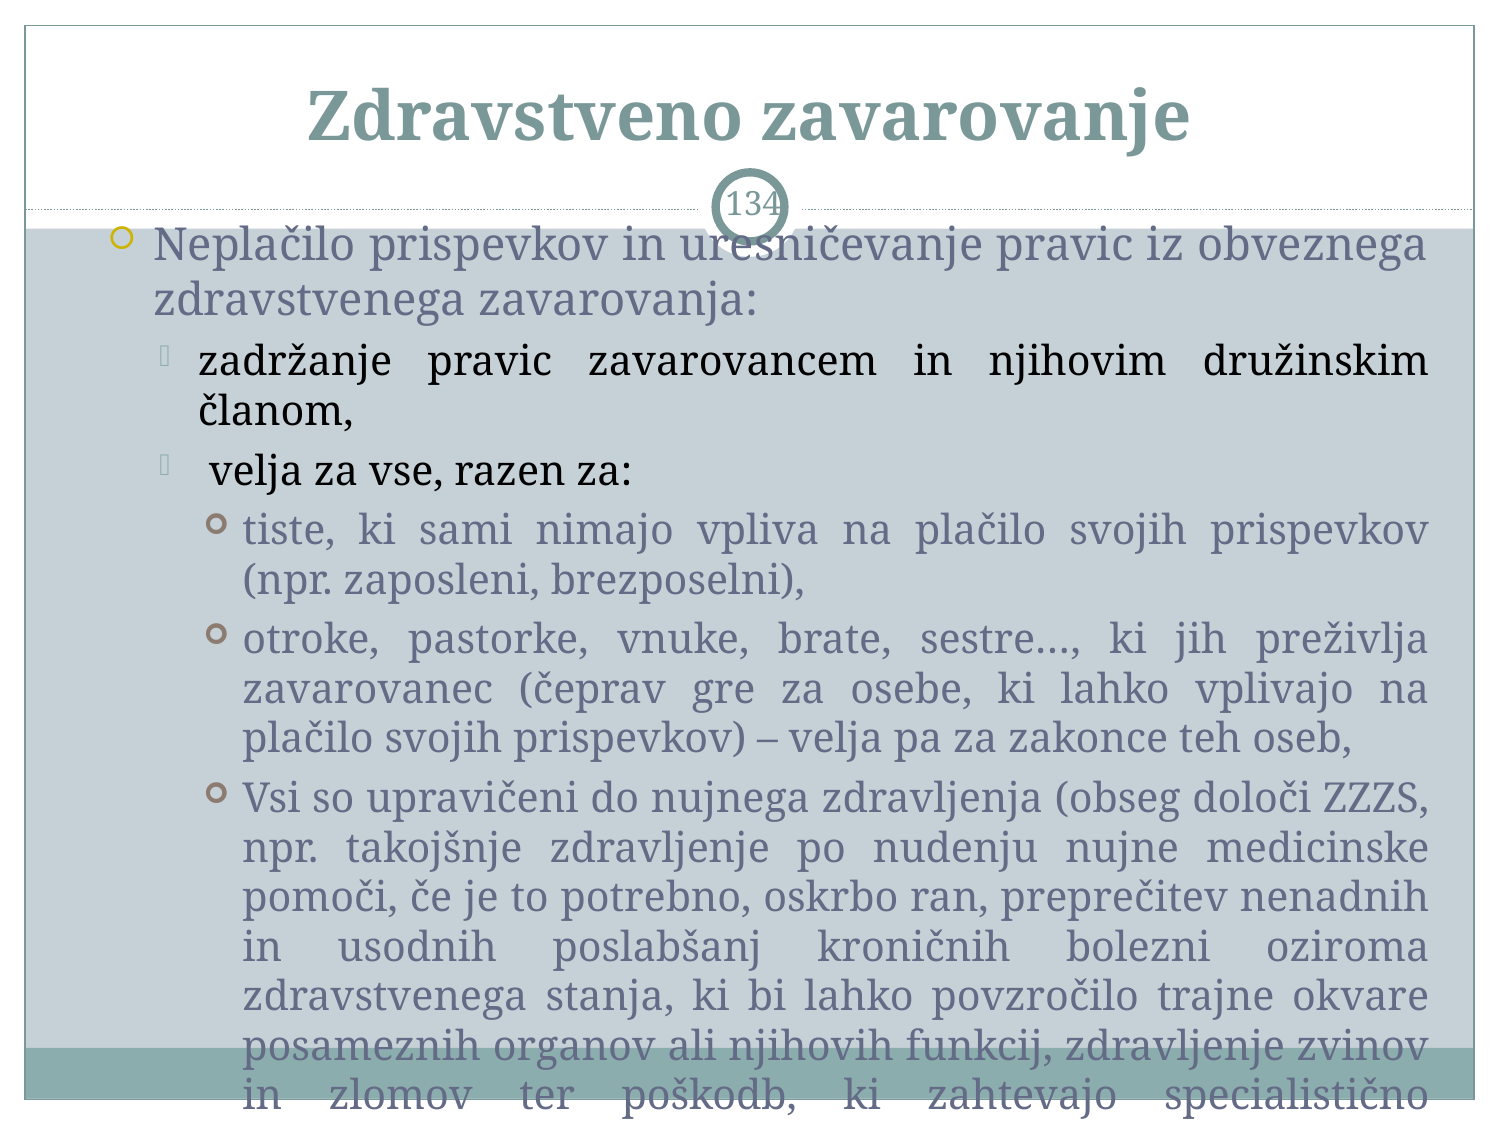

# Zdravstveno zavarovanje
Neplačilo prispevkov in uresničevanje pravic iz obveznega zdravstvenega zavarovanja:
zadržanje pravic zavarovancem in njihovim družinskim članom,
 velja za vse, razen za:
tiste, ki sami nimajo vpliva na plačilo svojih prispevkov (npr. zaposleni, brezposelni),
otroke, pastorke, vnuke, brate, sestre…, ki jih preživlja zavarovanec (čeprav gre za osebe, ki lahko vplivajo na plačilo svojih prispevkov) – velja pa za zakonce teh oseb,
Vsi so upravičeni do nujnega zdravljenja (obseg določi ZZZS, npr. takojšnje zdravljenje po nudenju nujne medicinske pomoči, če je to potrebno, oskrbo ran, preprečitev nenadnih in usodnih poslabšanj kroničnih bolezni oziroma zdravstvenega stanja, ki bi lahko povzročilo trajne okvare posameznih organov ali njihovih funkcij, zdravljenje zvinov in zlomov ter poškodb, ki zahtevajo specialistično obravnavo, zdravljenje zastrupitev, storitve za preprečevanje širjenja infekcij, ipd.)